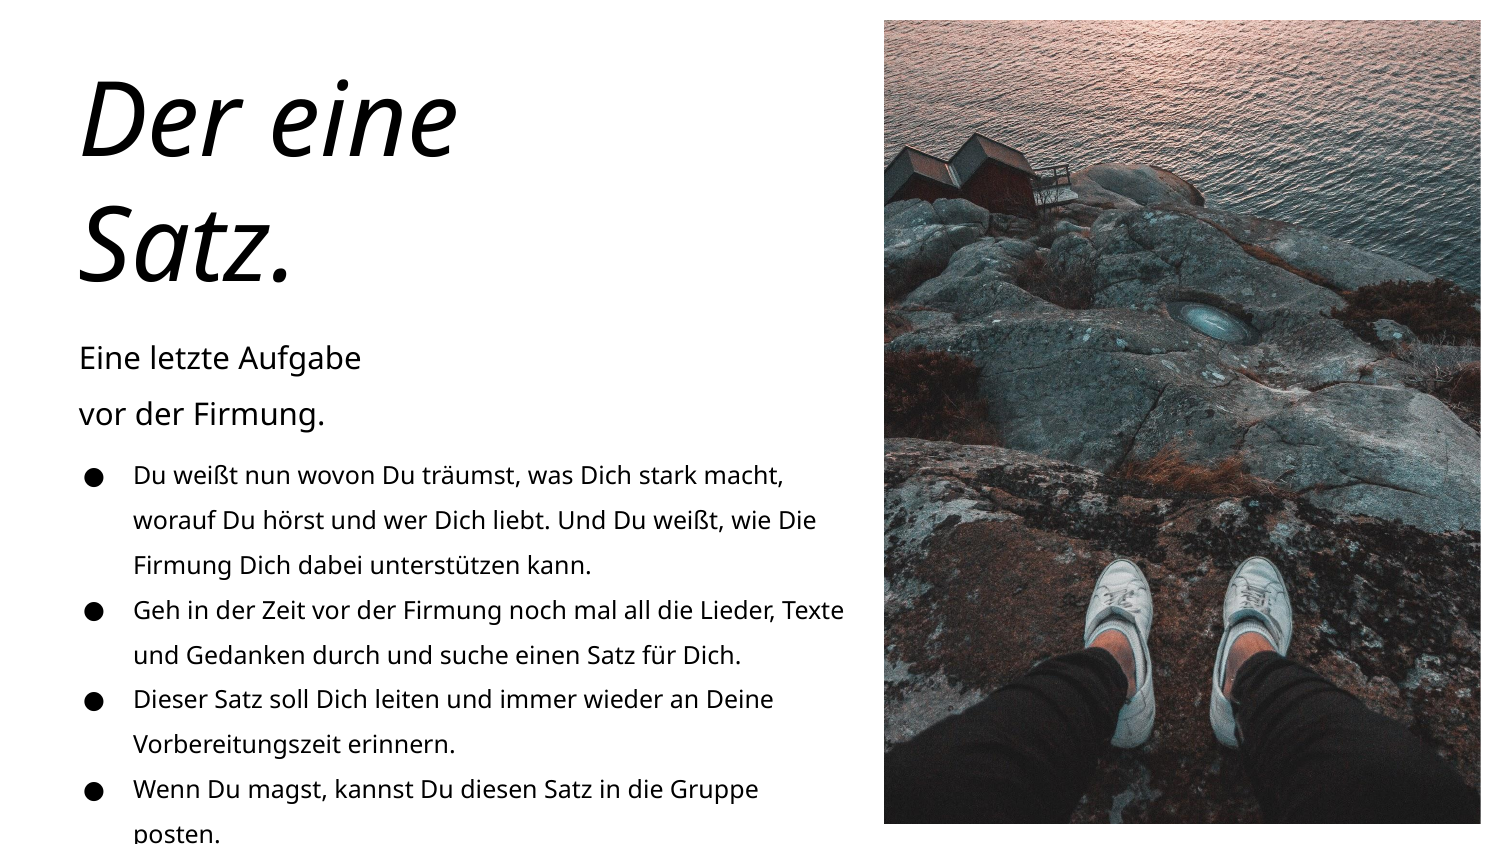

Der eine
Satz.
Eine letzte Aufgabe
vor der Firmung.
Du weißt nun wovon Du träumst, was Dich stark macht, worauf Du hörst und wer Dich liebt. Und Du weißt, wie Die Firmung Dich dabei unterstützen kann.
Geh in der Zeit vor der Firmung noch mal all die Lieder, Texte und Gedanken durch und suche einen Satz für Dich.
Dieser Satz soll Dich leiten und immer wieder an Deine Vorbereitungszeit erinnern.
Wenn Du magst, kannst Du diesen Satz in die Gruppe posten.